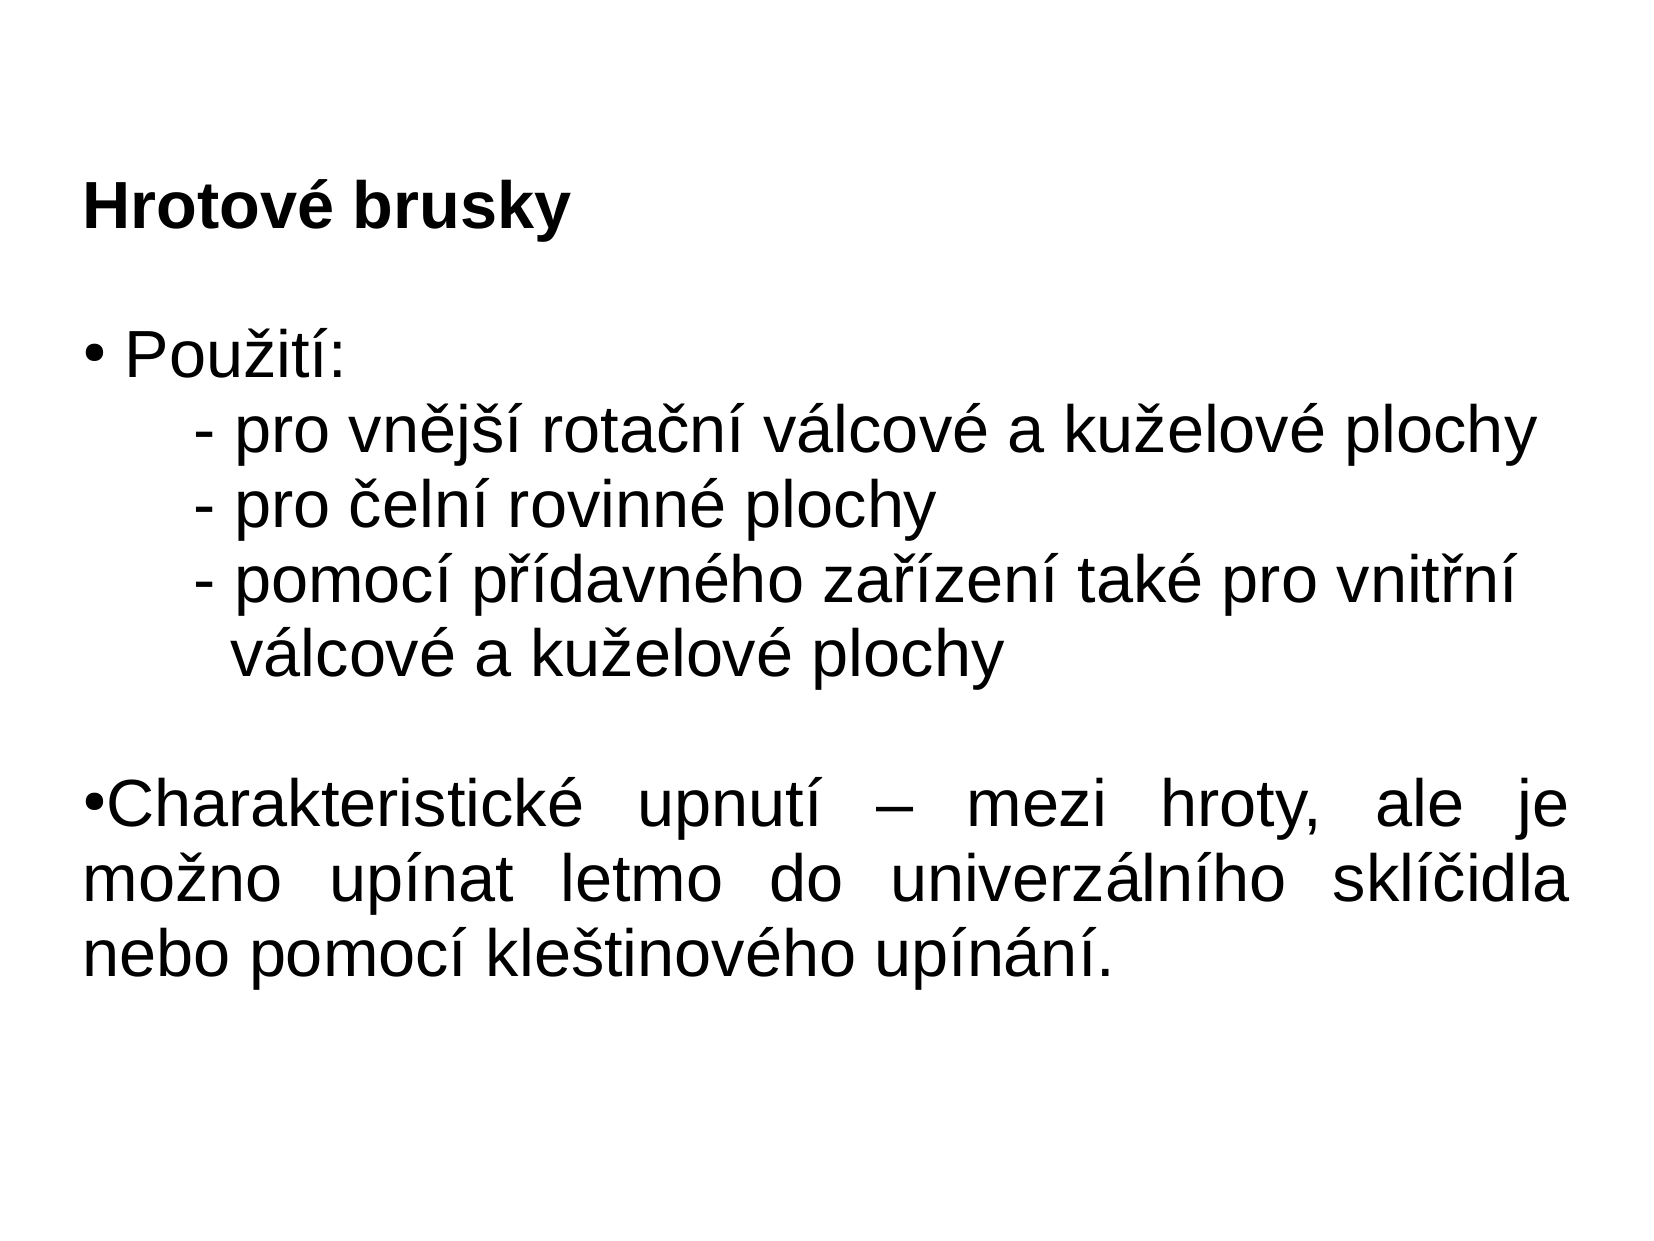

# Hrotové brusky
 Použití:
 - pro vnější rotační válcové a kuželové plochy
 - pro čelní rovinné plochy
 - pomocí přídavného zařízení také pro vnitřní 			válcové a kuželové plochy
Charakteristické upnutí – mezi hroty, ale je možno upínat letmo do univerzálního sklíčidla nebo pomocí kleštinového upínání.